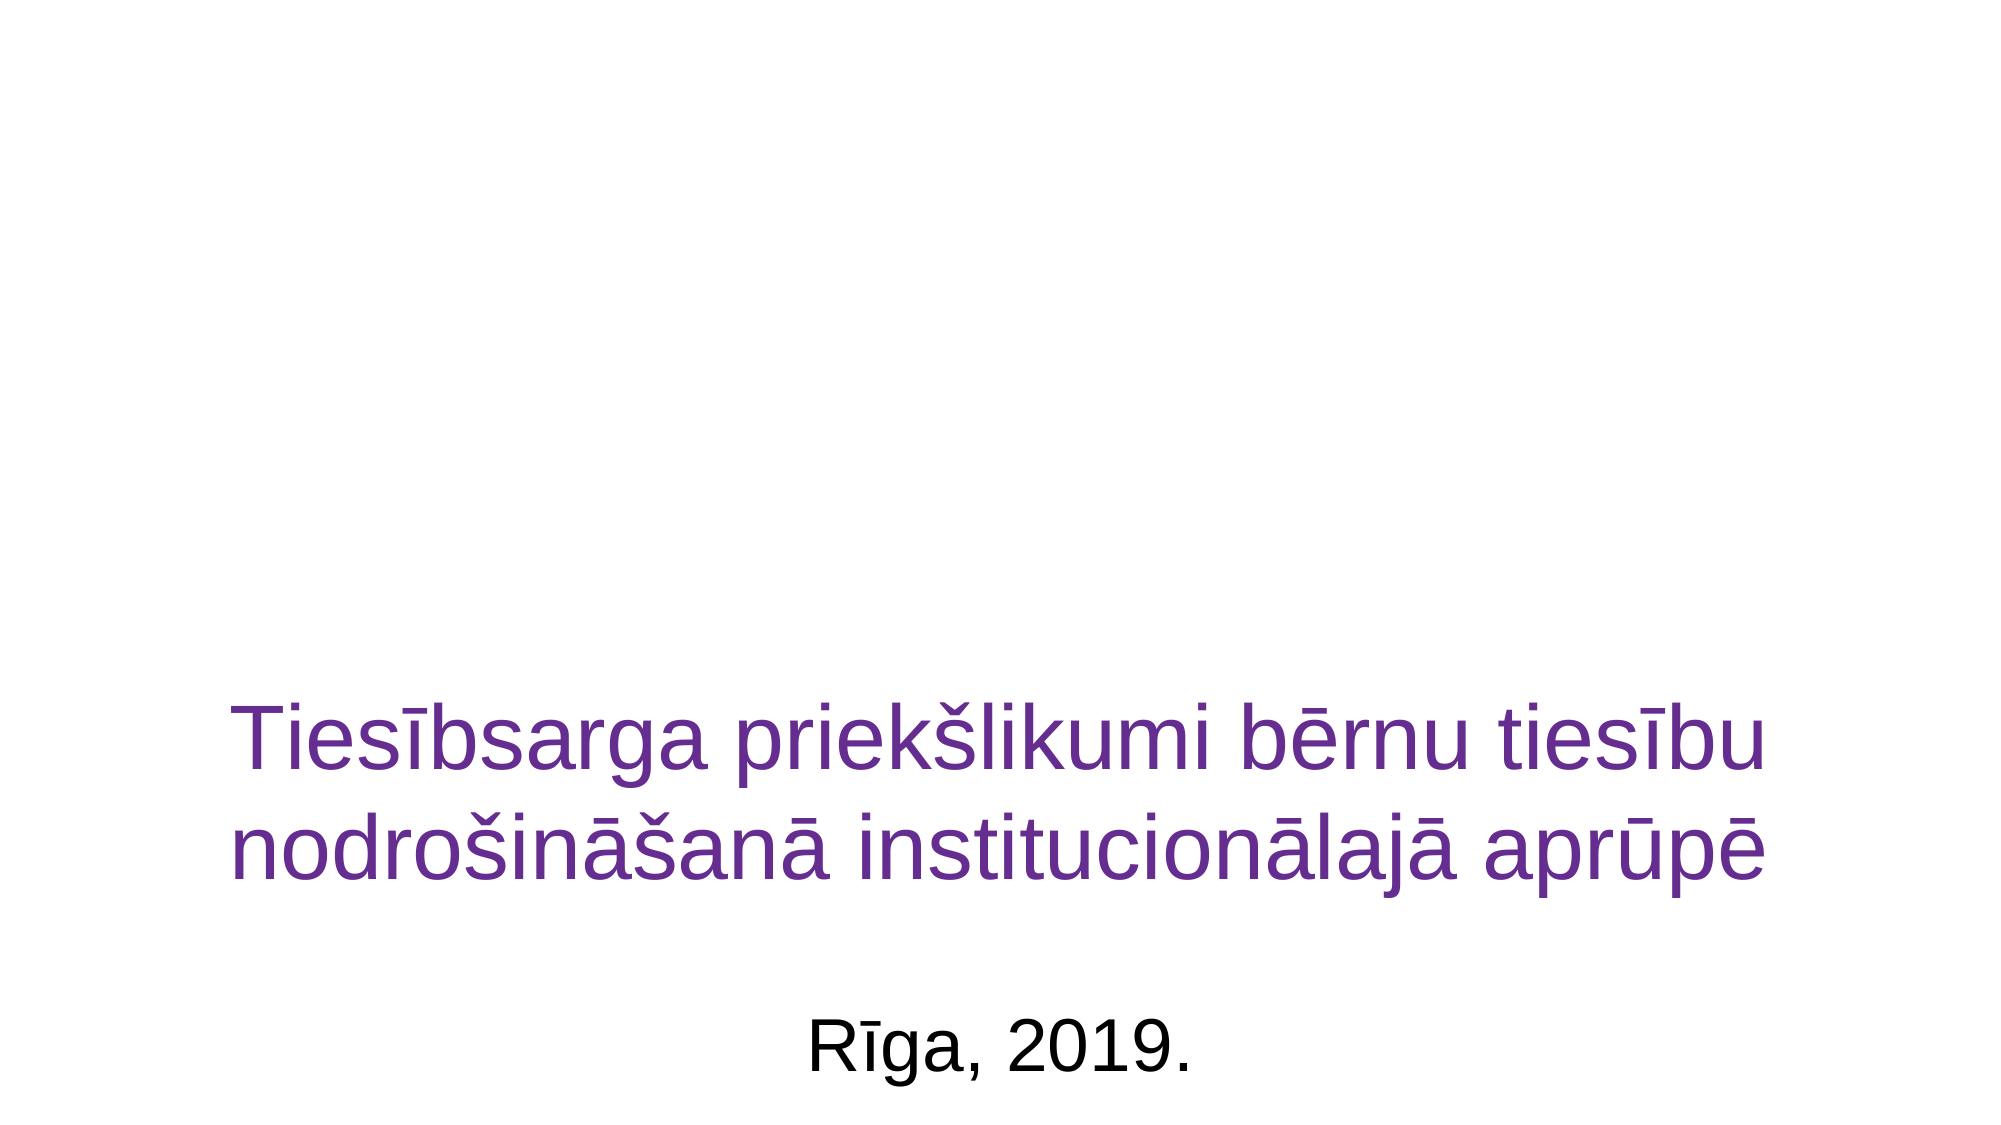

Tiesībsarga priekšlikumi bērnu tiesību nodrošināšanā institucionālajā aprūpē
Rīga, 2019.